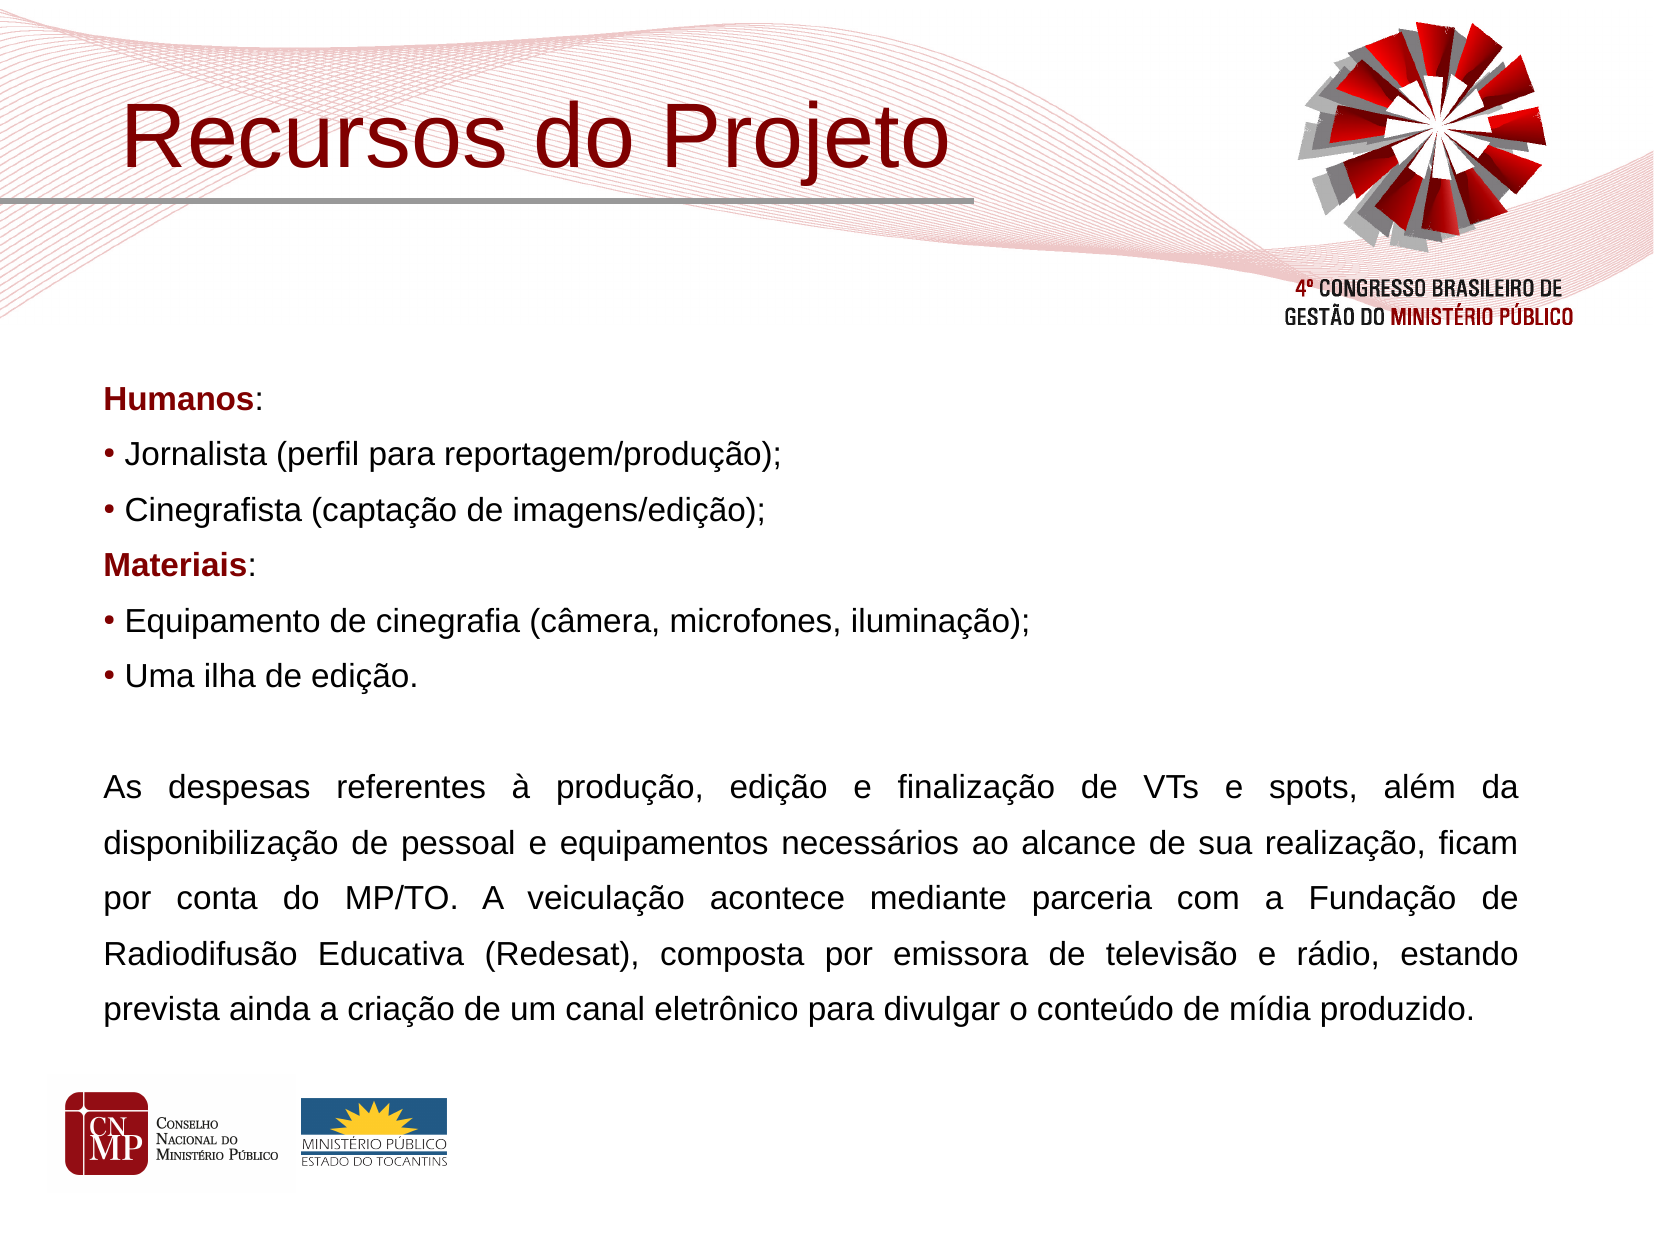

Recursos do Projeto
Humanos:
 Jornalista (perfil para reportagem/produção);
 Cinegrafista (captação de imagens/edição);
Materiais:
 Equipamento de cinegrafia (câmera, microfones, iluminação);
 Uma ilha de edição.
As despesas referentes à produção, edição e finalização de VTs e spots, além da disponibilização de pessoal e equipamentos necessários ao alcance de sua realização, ficam por conta do MP/TO. A veiculação acontece mediante parceria com a Fundação de Radiodifusão Educativa (Redesat), composta por emissora de televisão e rádio, estando prevista ainda a criação de um canal eletrônico para divulgar o conteúdo de mídia produzido.